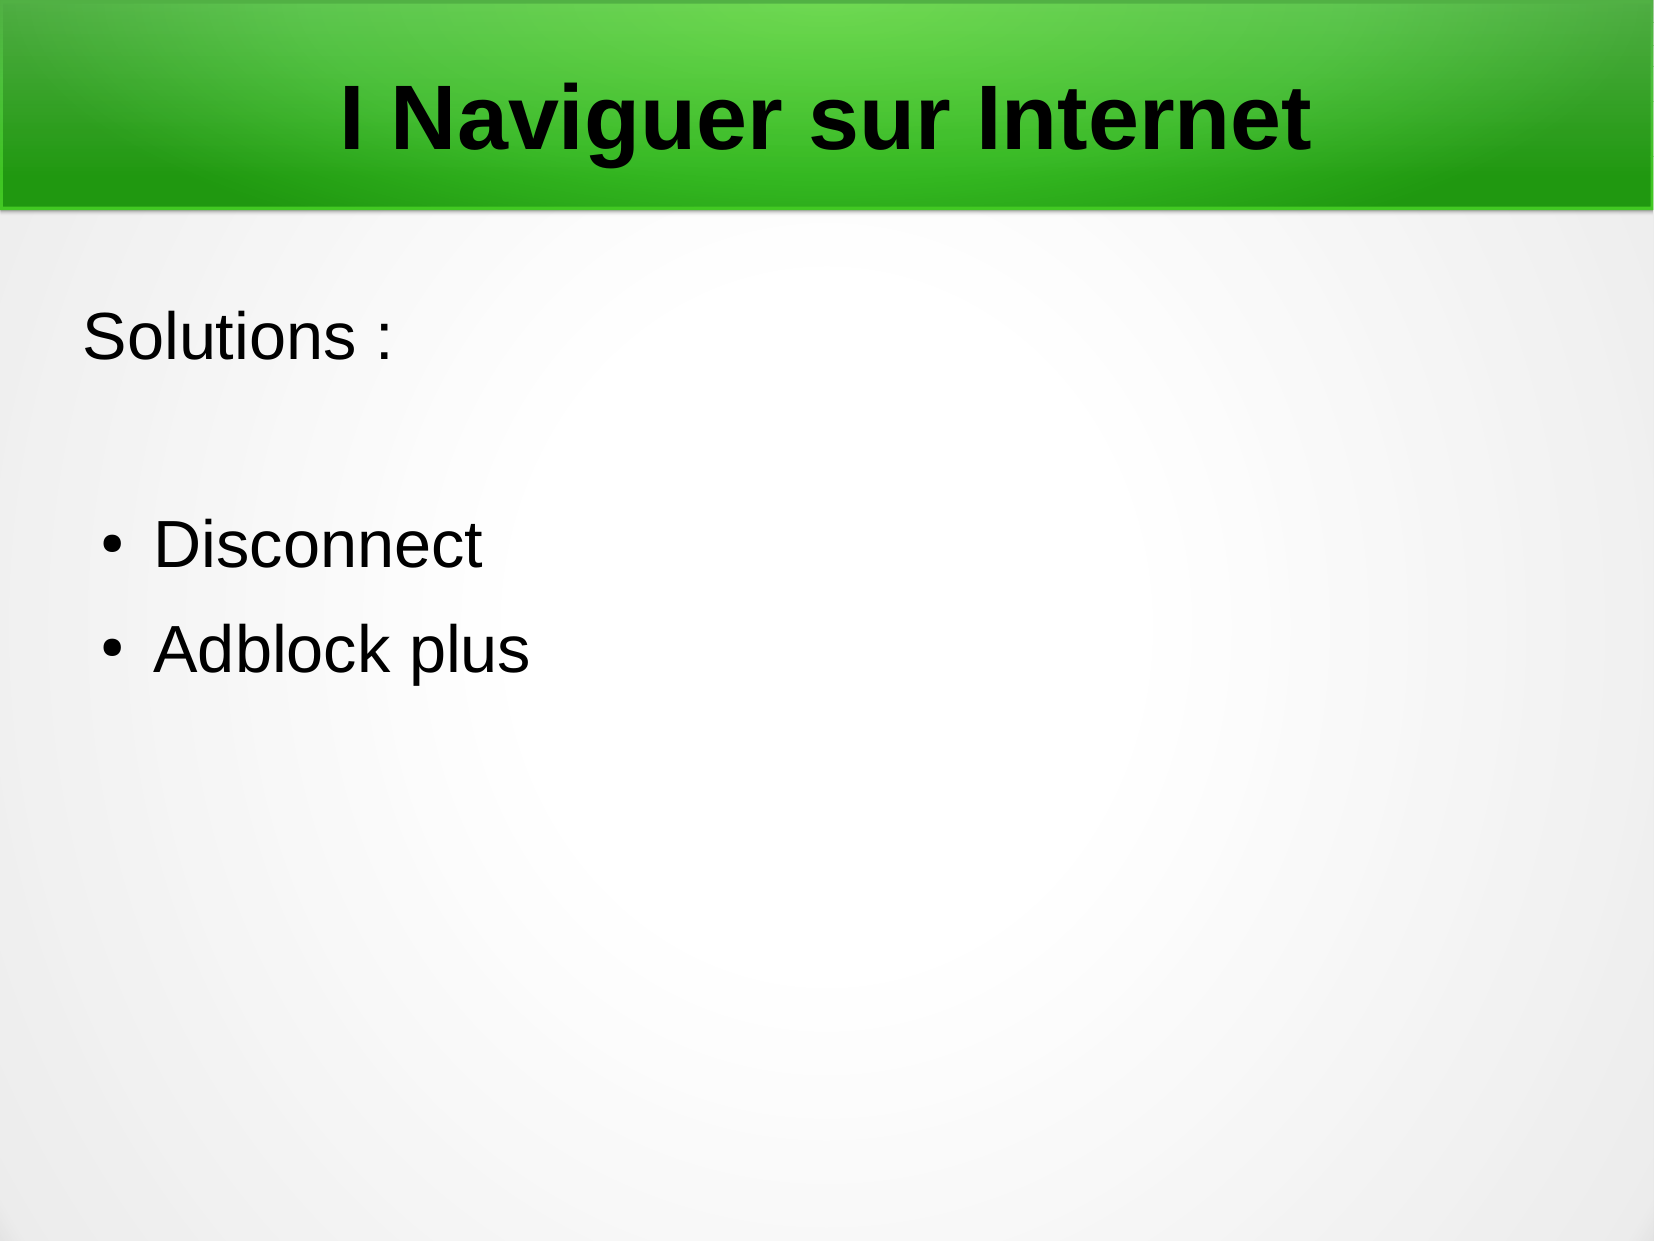

# I Naviguer sur Internet
Solutions :
Disconnect
Adblock plus